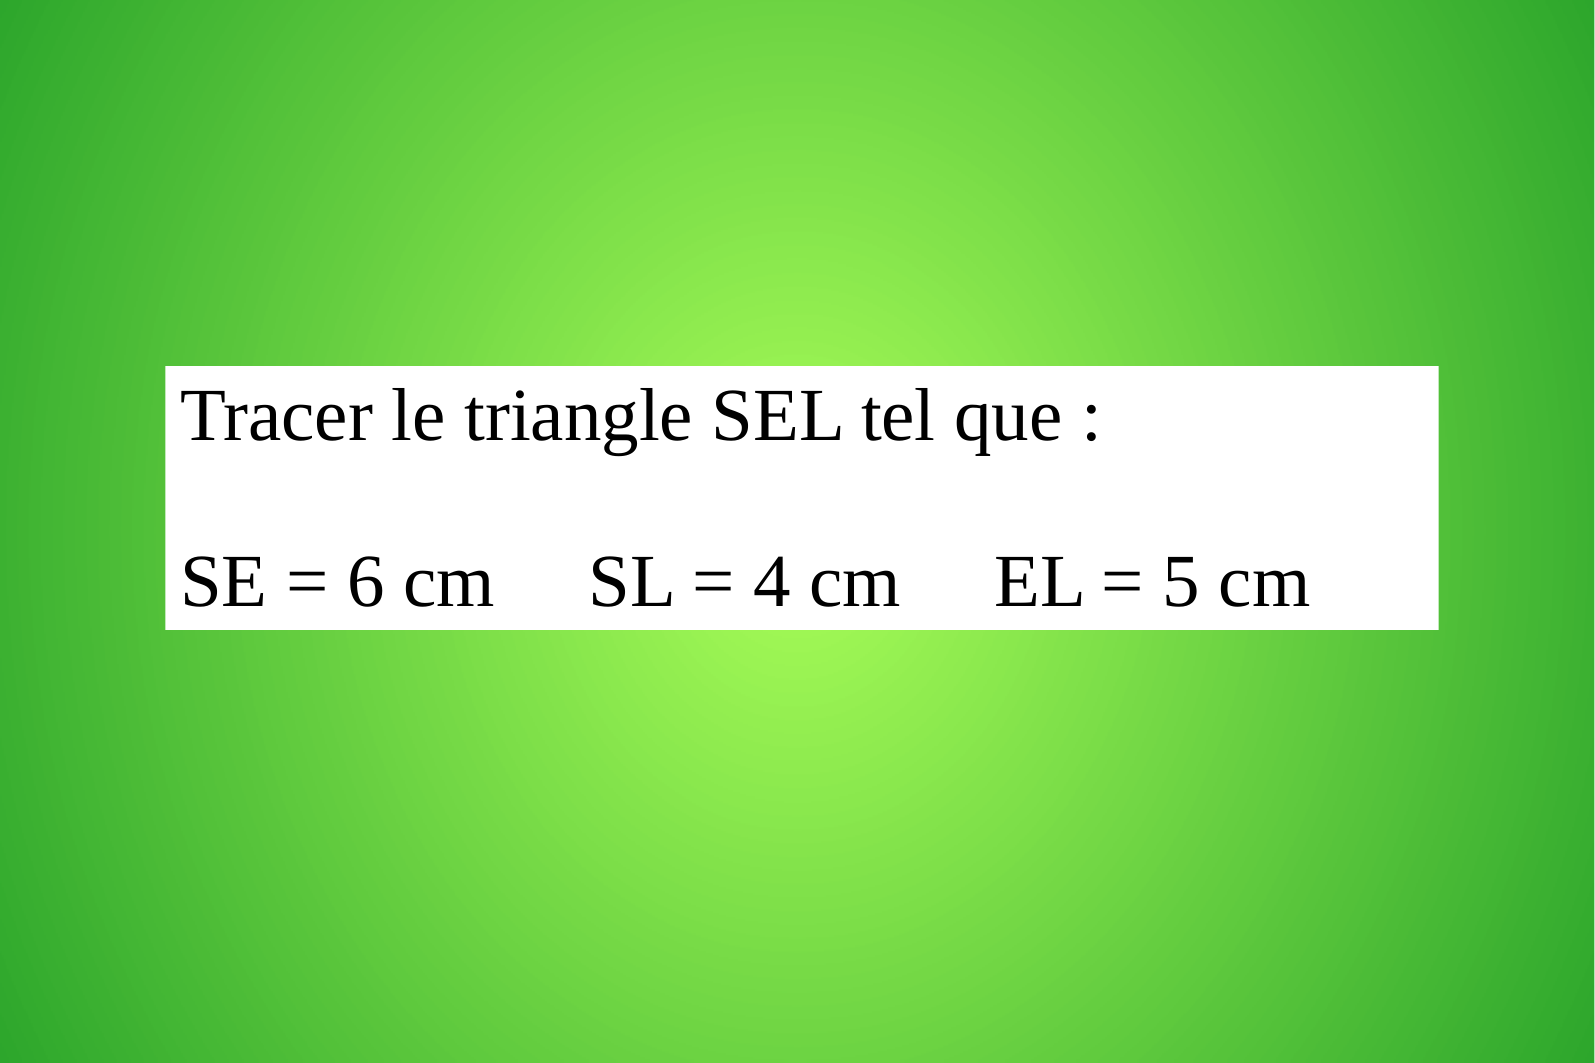

Tracer le triangle SEL tel que :
SE = 6 cm SL = 4 cm EL = 5 cm